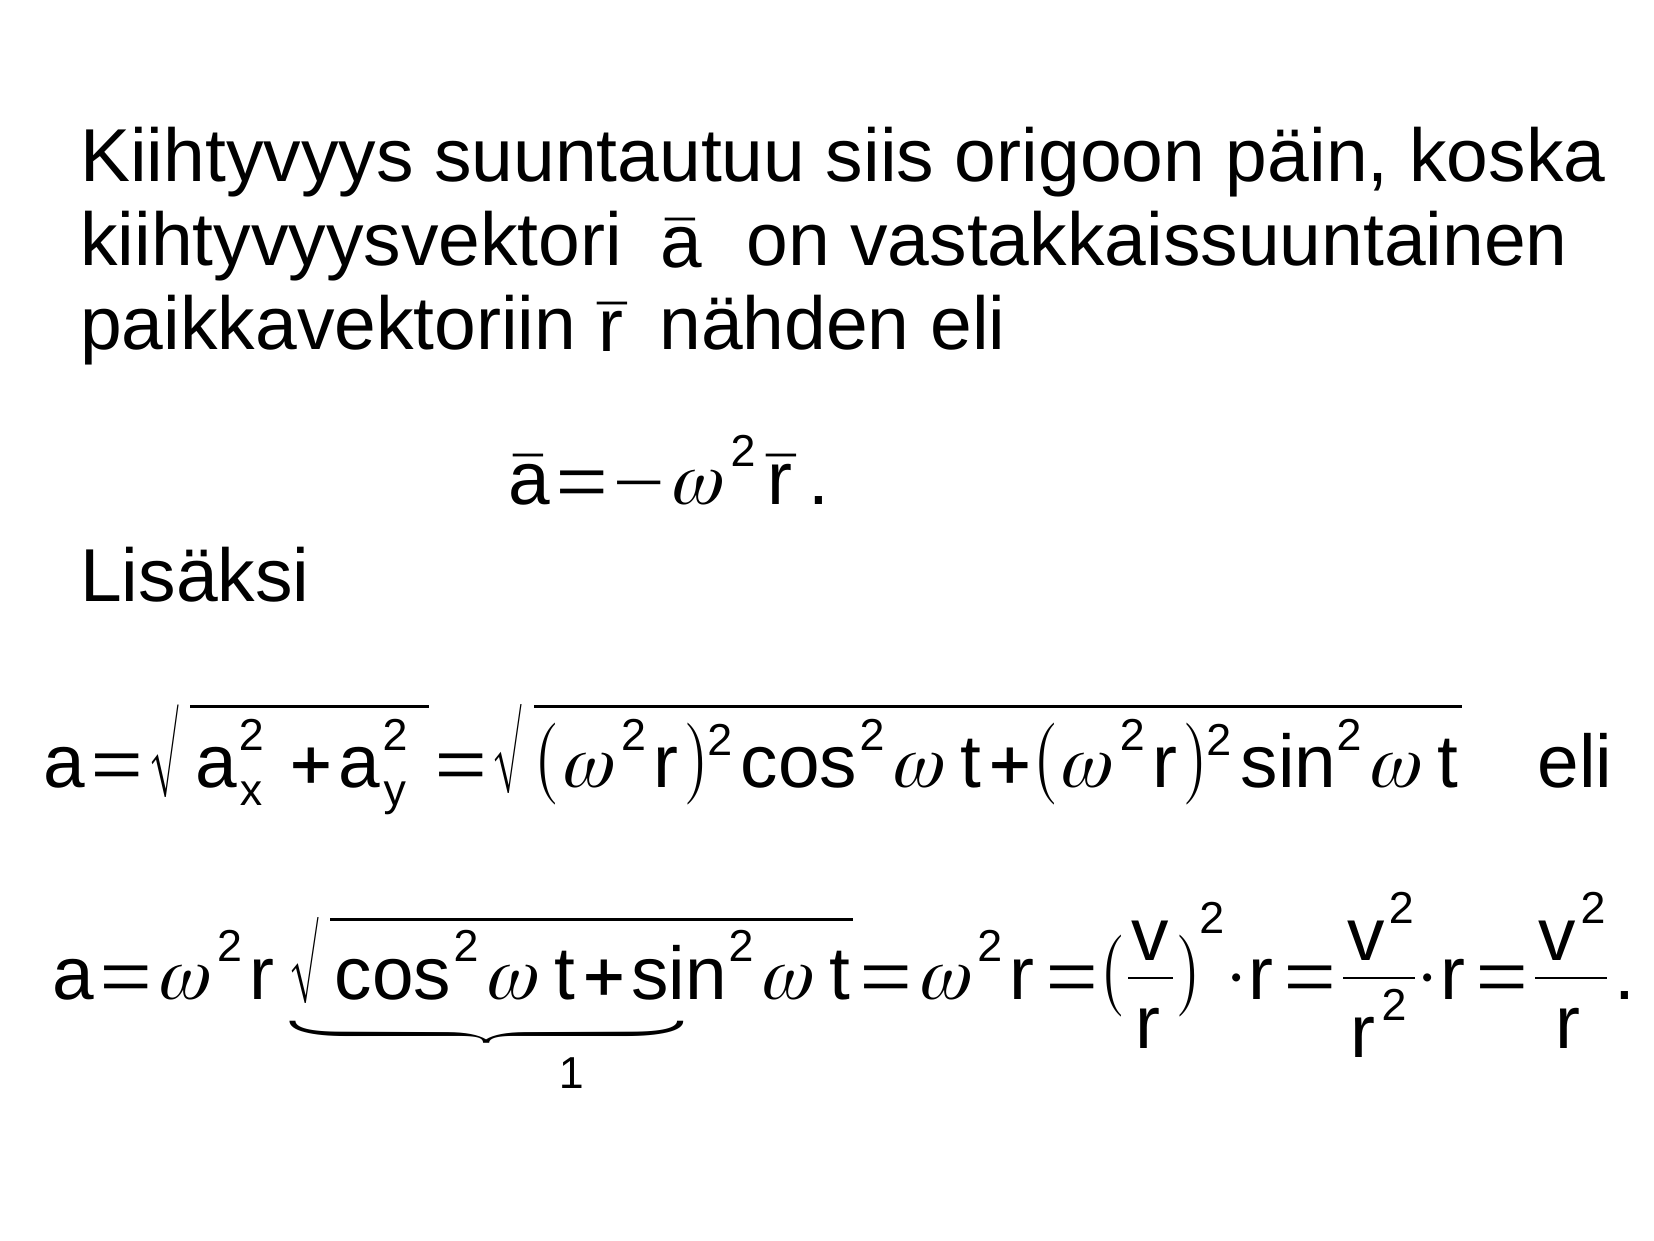

Kiihtyvyys suuntautuu siis origoon päin, koska kiihtyvyysvektori on vastakkaissuuntainen
paikkavektoriin nähden eli
Lisäksi